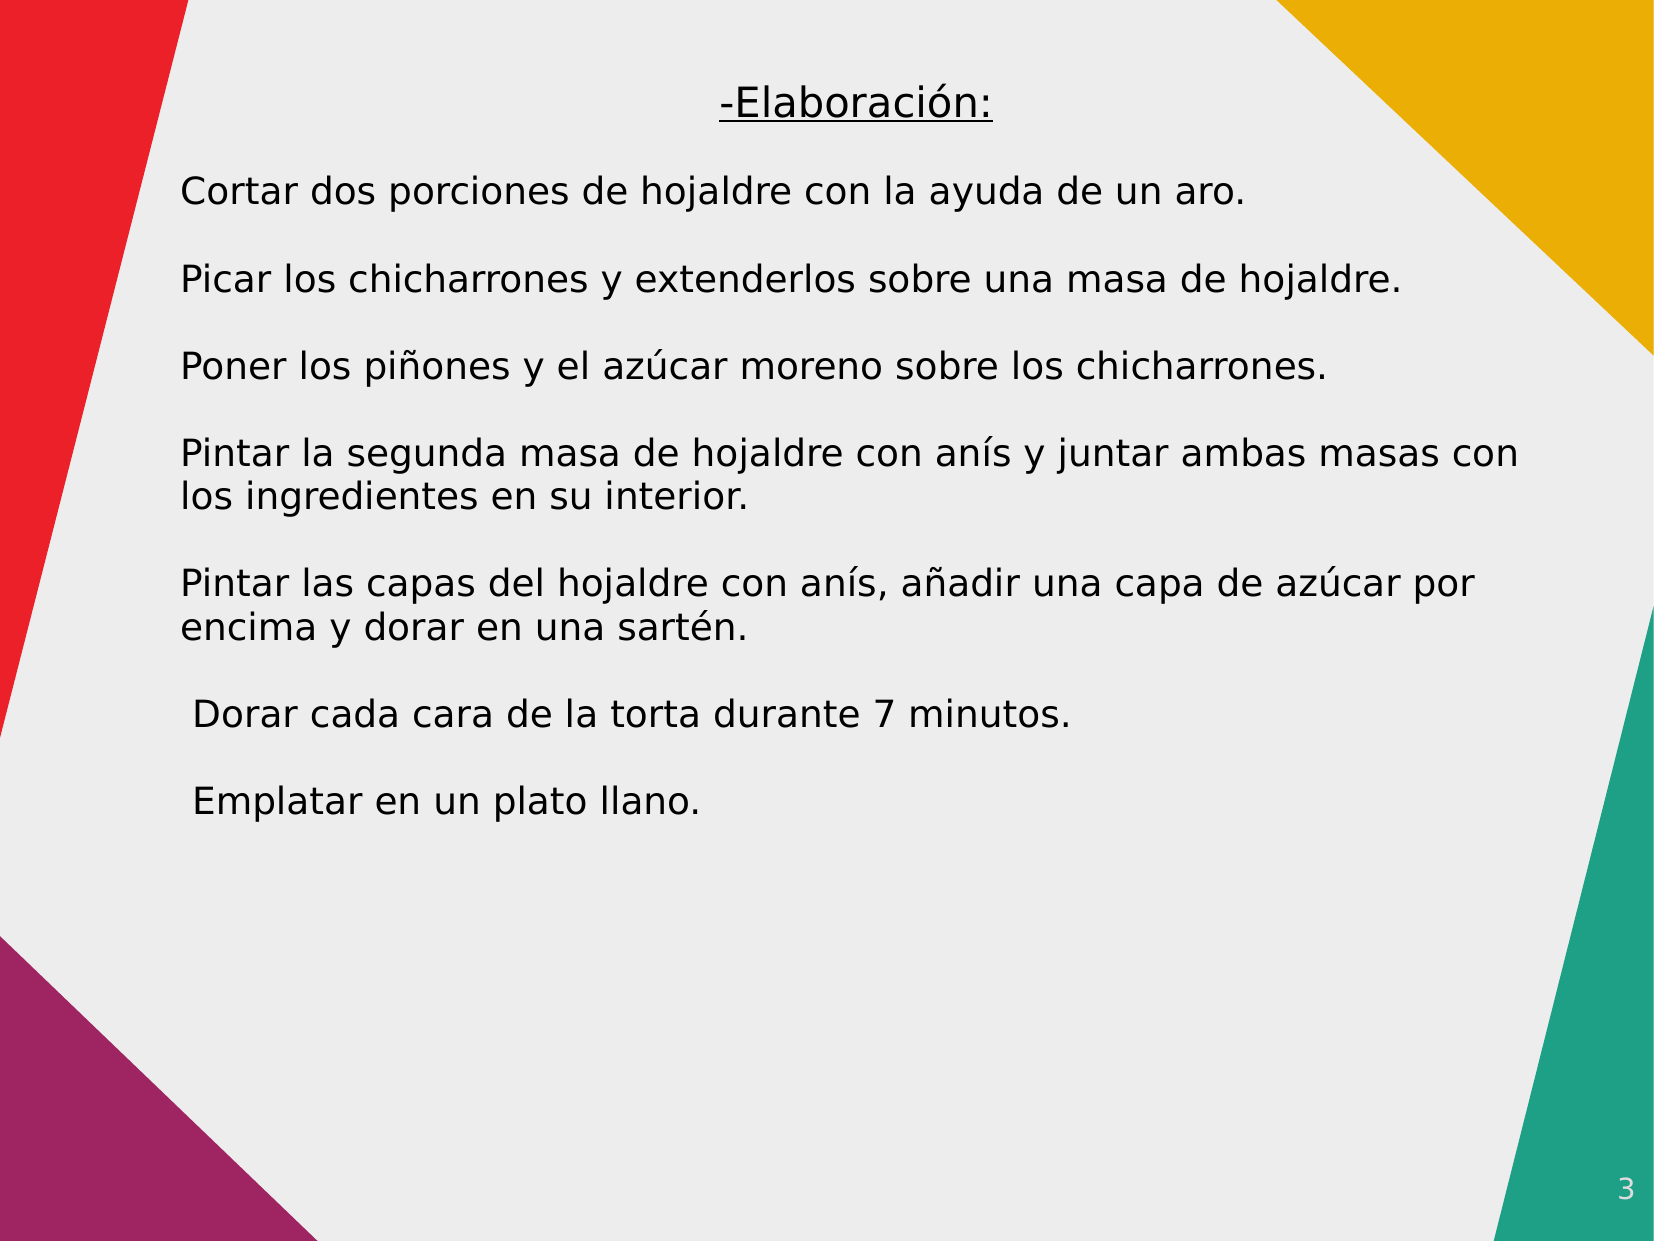

-Elaboración:
Cortar dos porciones de hojaldre con la ayuda de un aro.
Picar los chicharrones y extenderlos sobre una masa de hojaldre.
Poner los piñones y el azúcar moreno sobre los chicharrones.
Pintar la segunda masa de hojaldre con anís y juntar ambas masas con los ingredientes en su interior.
Pintar las capas del hojaldre con anís, añadir una capa de azúcar por encima y dorar en una sartén.
 Dorar cada cara de la torta durante 7 minutos.
 Emplatar en un plato llano.
3